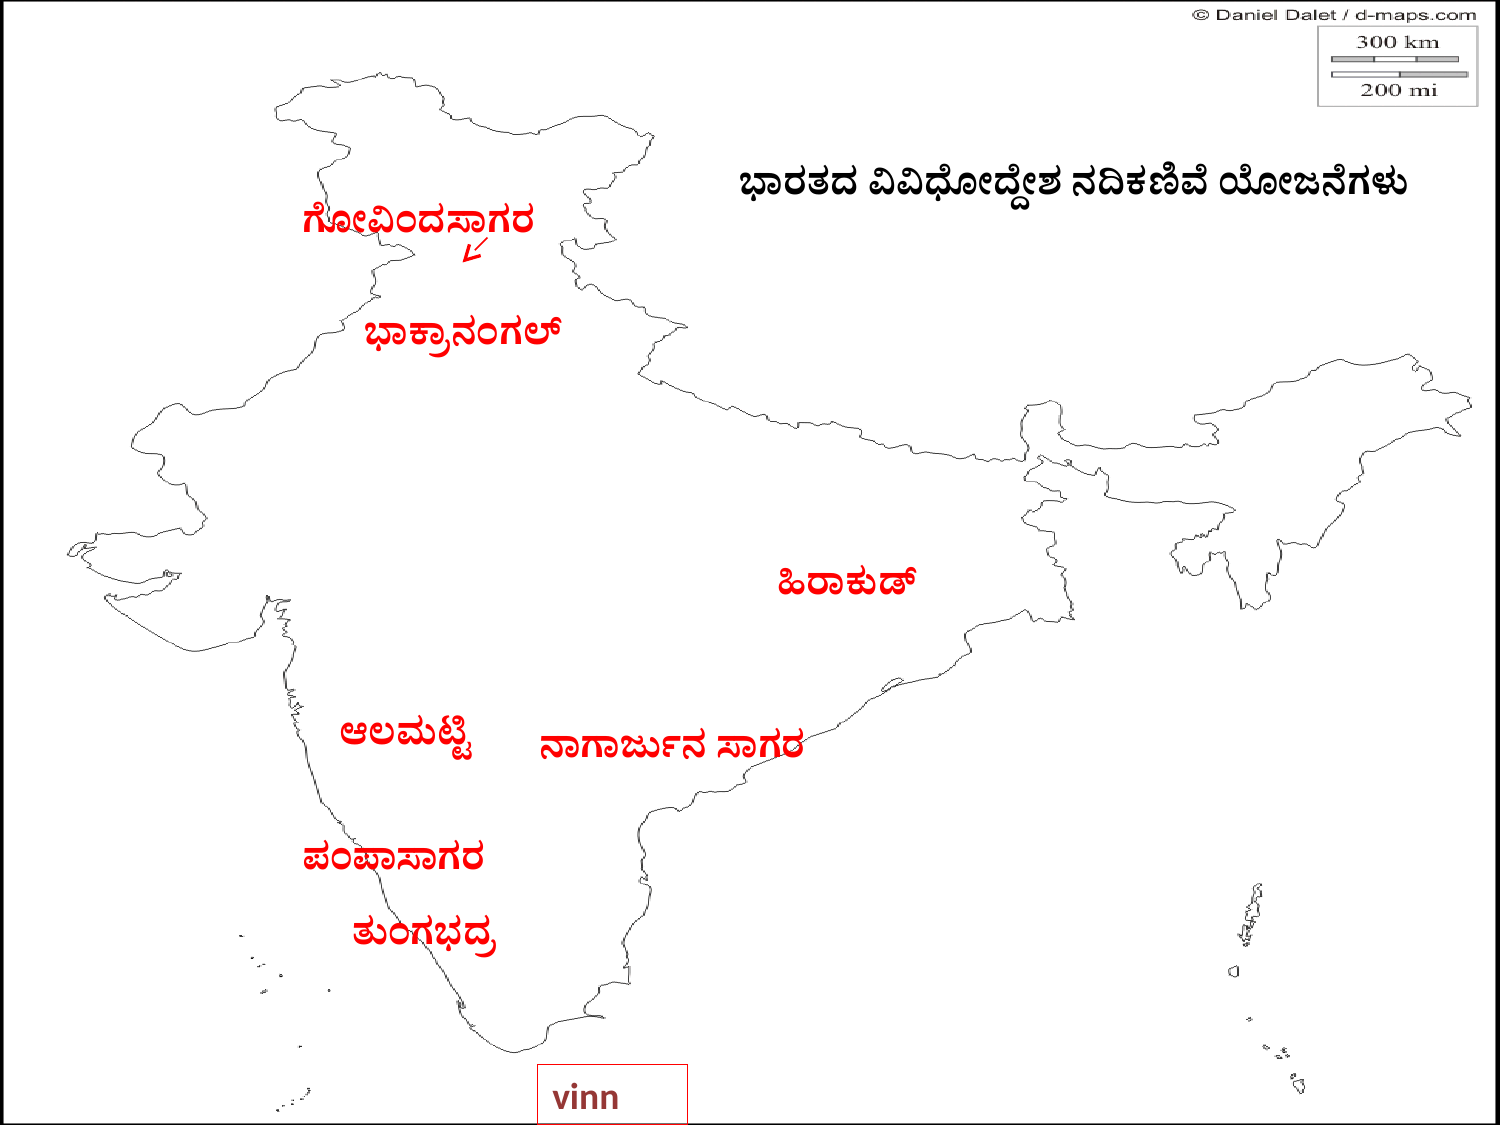

ಭಾರತದ ವಿವಿಧೋದ್ದೇಶ ನದಿಕಣಿವೆ ಯೋಜನೆಗಳು
ಗೋವಿಂದಸಾಗರ
ಭಾಕ್ರಾನಂಗಲ್
ಹಿರಾಕುಡ್
ಆಲಮಟ್ಟಿ
ನಾಗಾರ್ಜುನ ಸಾಗರ
ಪಂಪಾಸಾಗರ
ತುಂಗಭದ್ರ
vinn